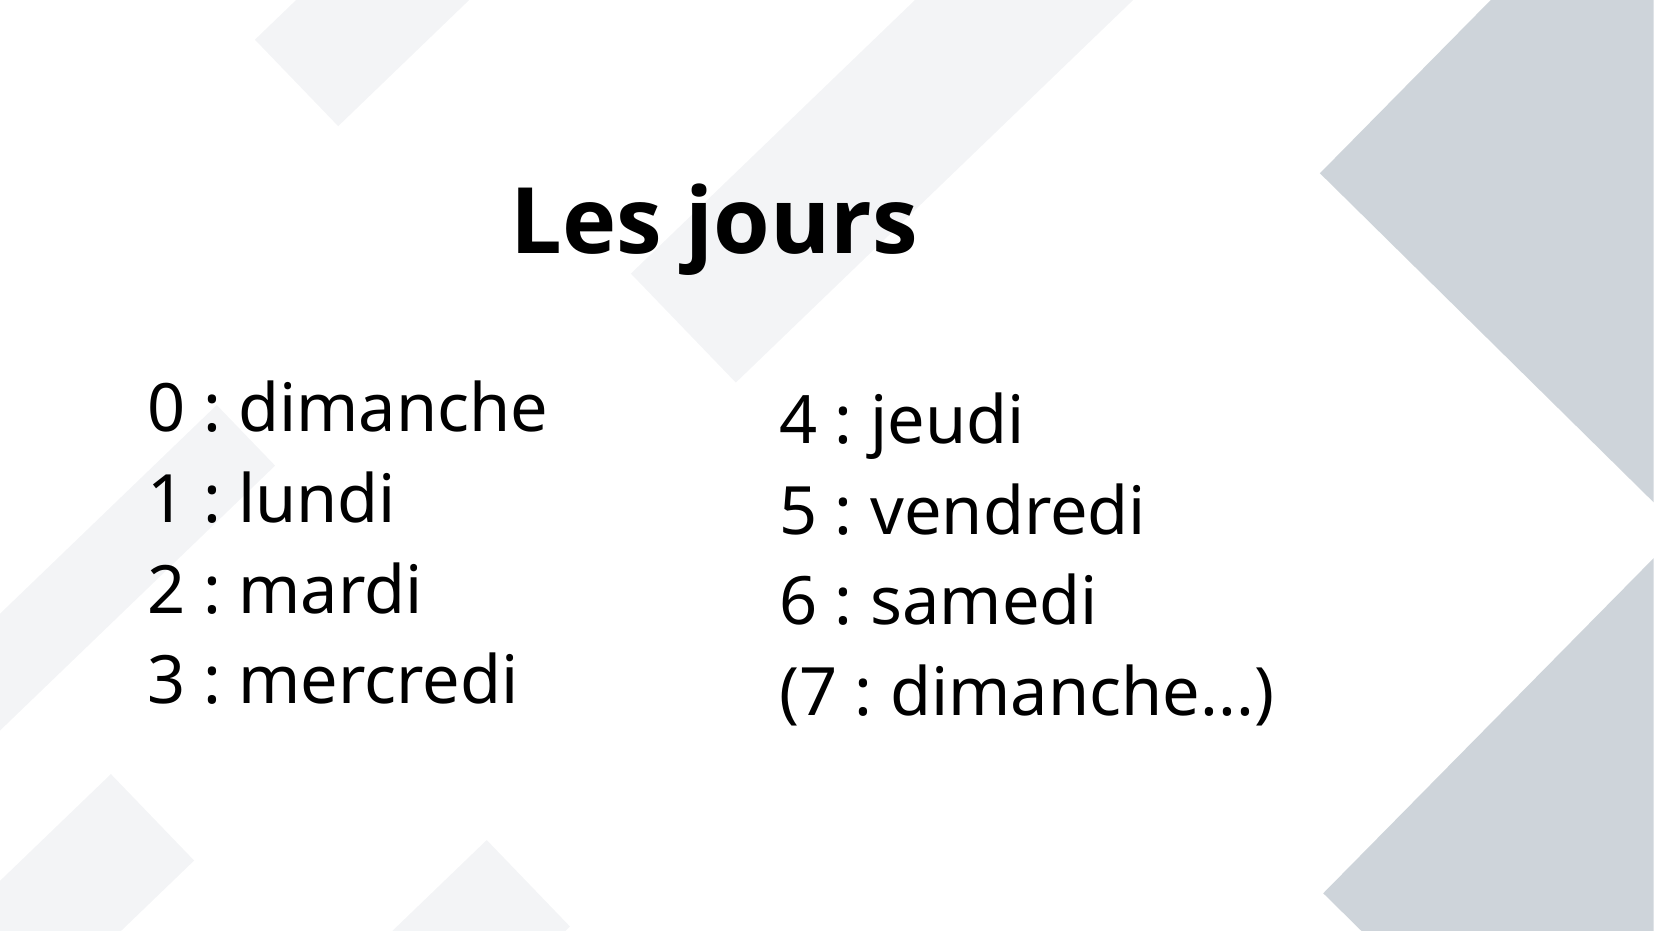

# Les jours
0 : dimanche
1 : lundi
2 : mardi
3 : mercredi
4 : jeudi
5 : vendredi
6 : samedi
(7 : dimanche...)